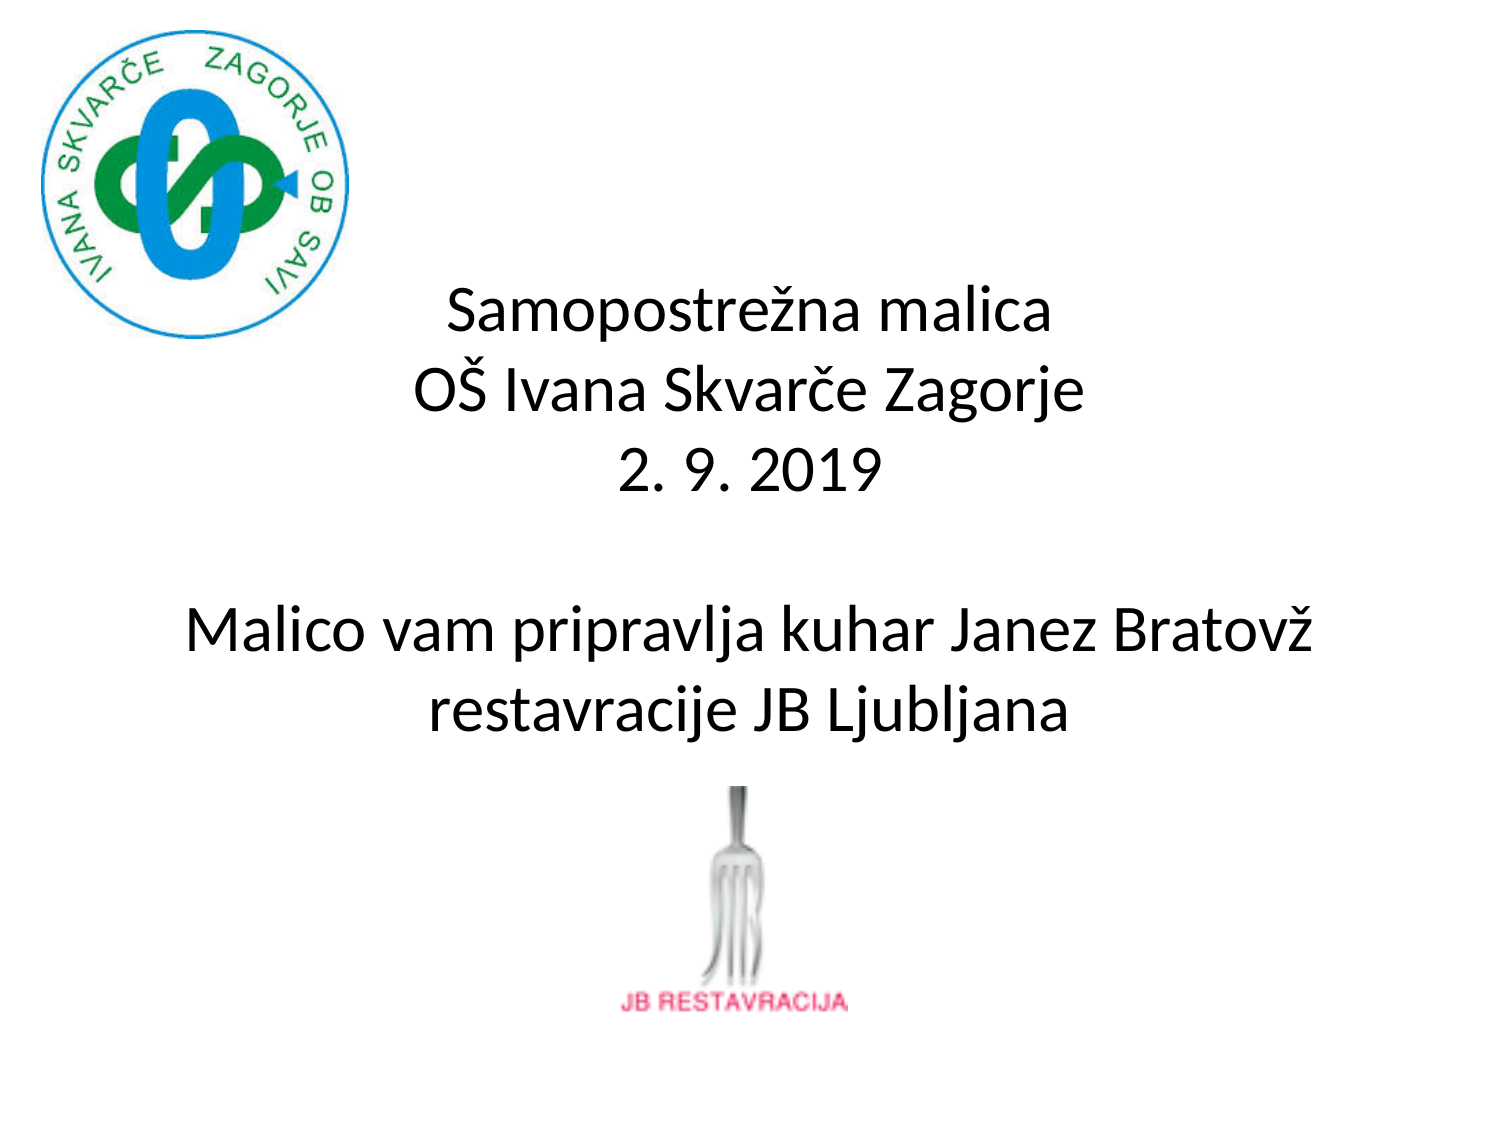

# Samopostrežna malica OŠ Ivana Skvarče Zagorje 2. 9. 2019 Malico vam pripravlja kuhar Janez Bratovž restavracije JB Ljubljana